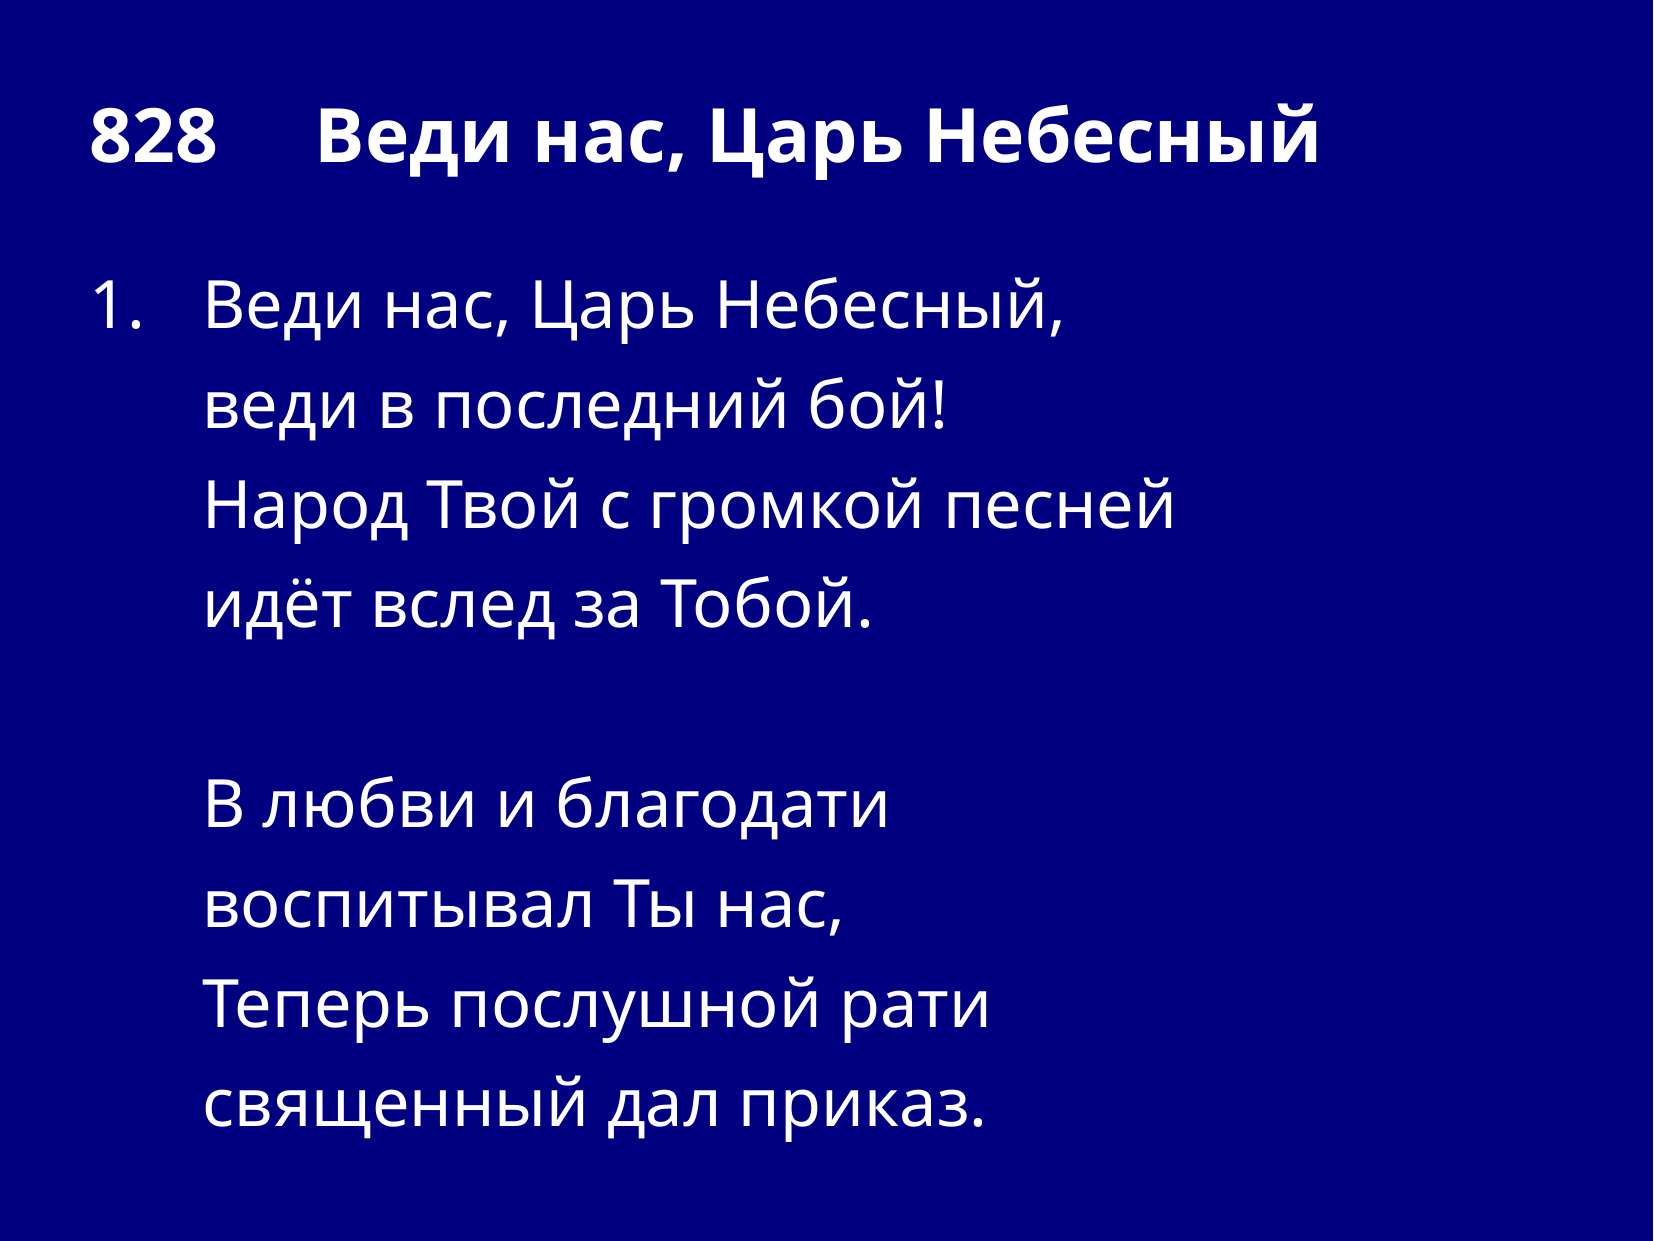

828	Веди нас, Царь Небесный
1.	Веди нас, Царь Небесный,
	веди в последний бой!
	Народ Твой с громкой песней
	идёт вслед за Тобой.
	В любви и благодати
	воспитывал Ты нас,
	Теперь послушной рати
	священный дал приказ.